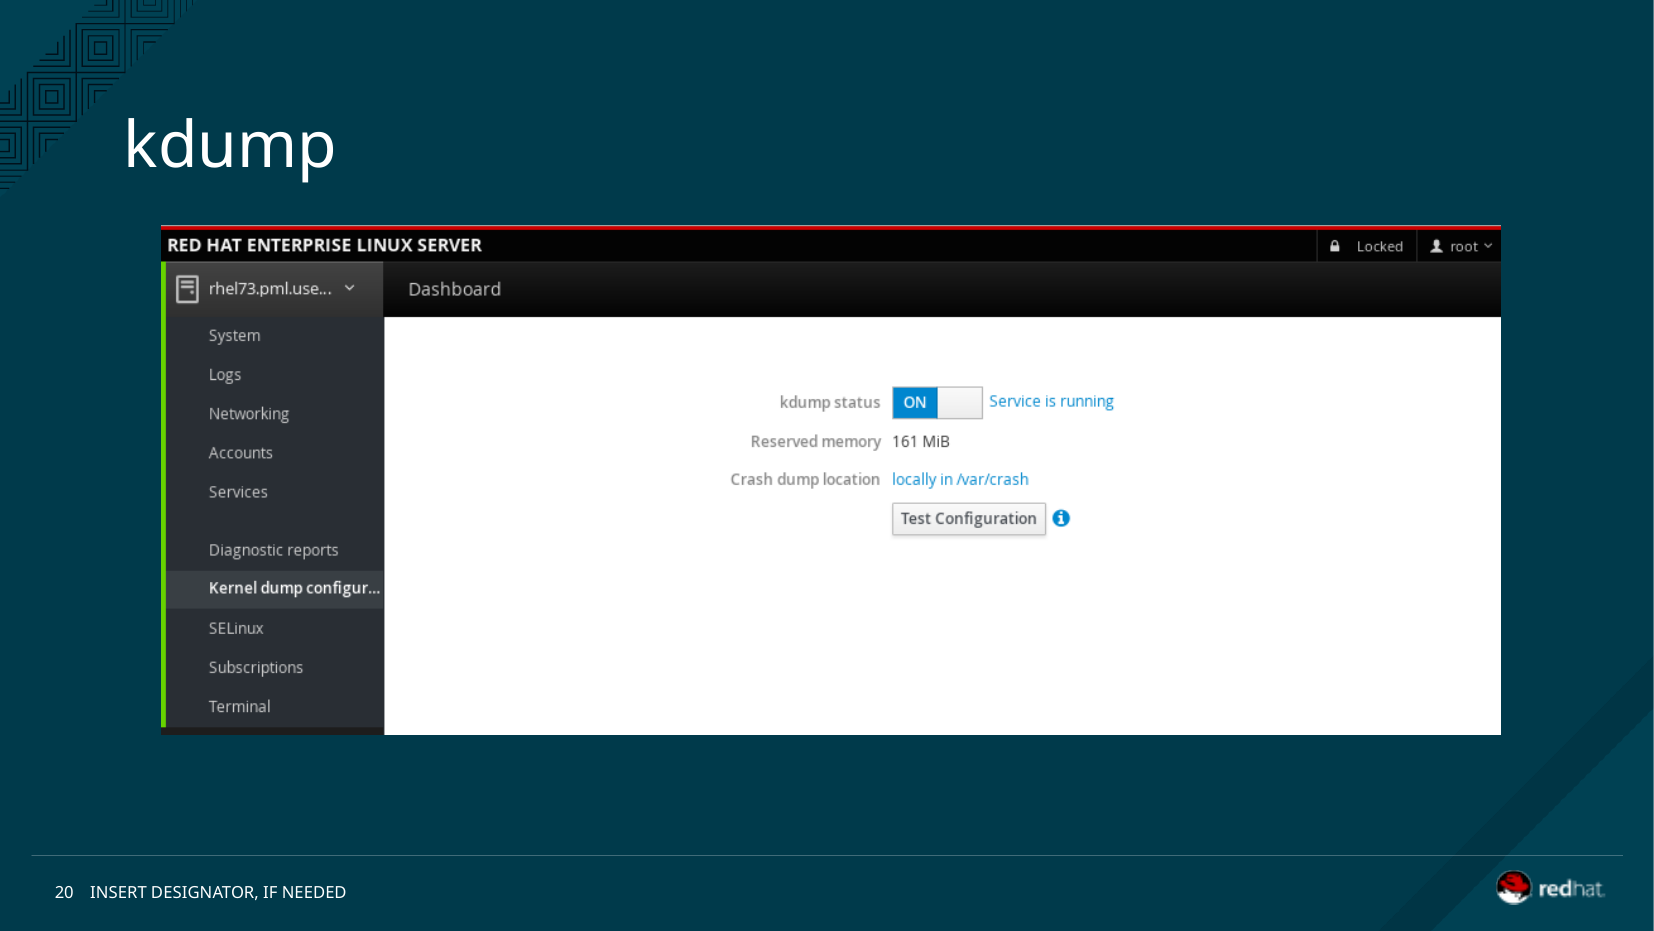

# kdump
20
INSERT DESIGNATOR, IF NEEDED